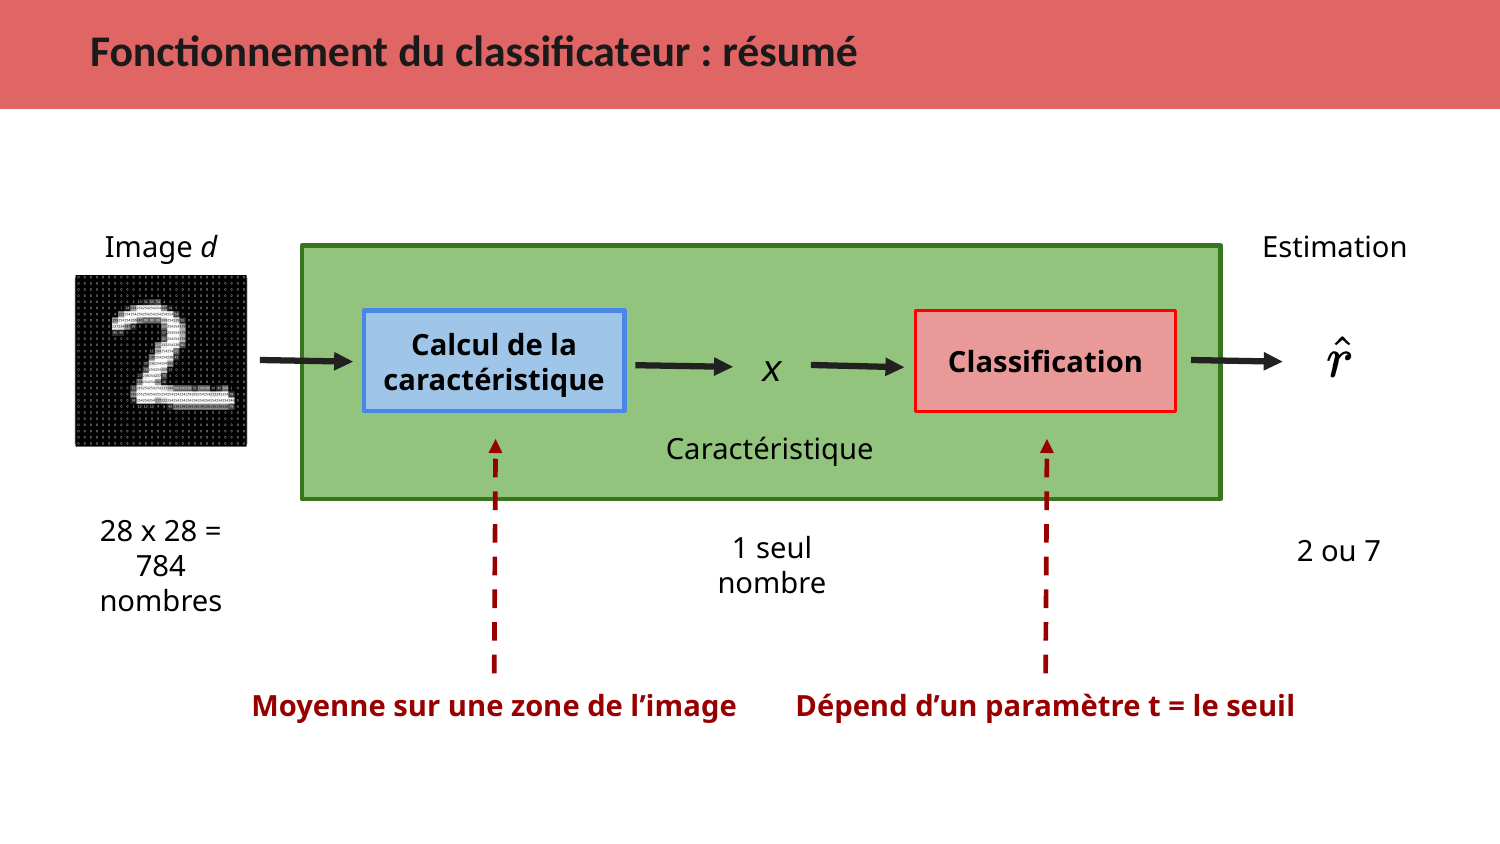

Fonctionnement du classificateur : résumé
Estimation
Image d
Calcul de la caractéristique
Classification
x
Caractéristique
2 ou 7
28 x 28 = 784 nombres
1 seul nombre
Moyenne sur une zone de l’image
Dépend d’un paramètre t = le seuil